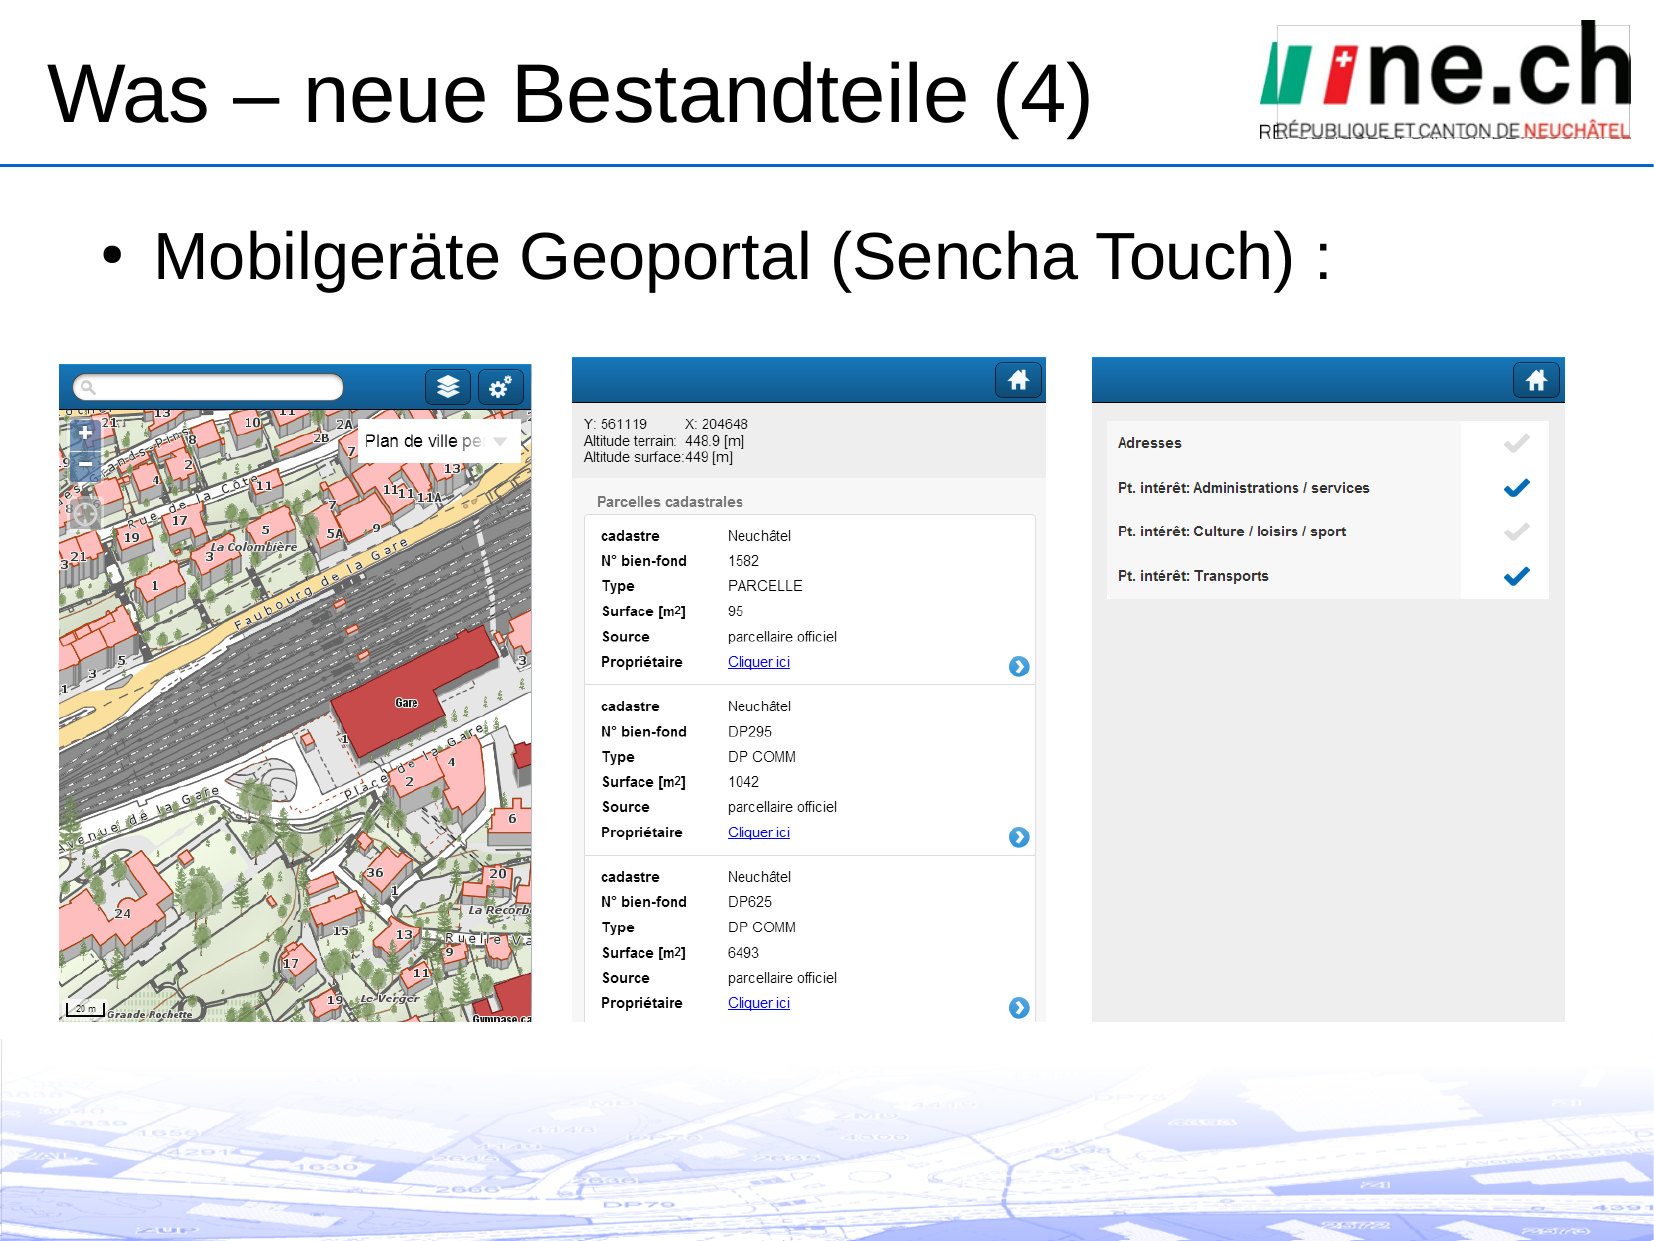

# Was – neue Bestandteile (4)
Mobilgeräte Geoportal (Sencha Touch) :